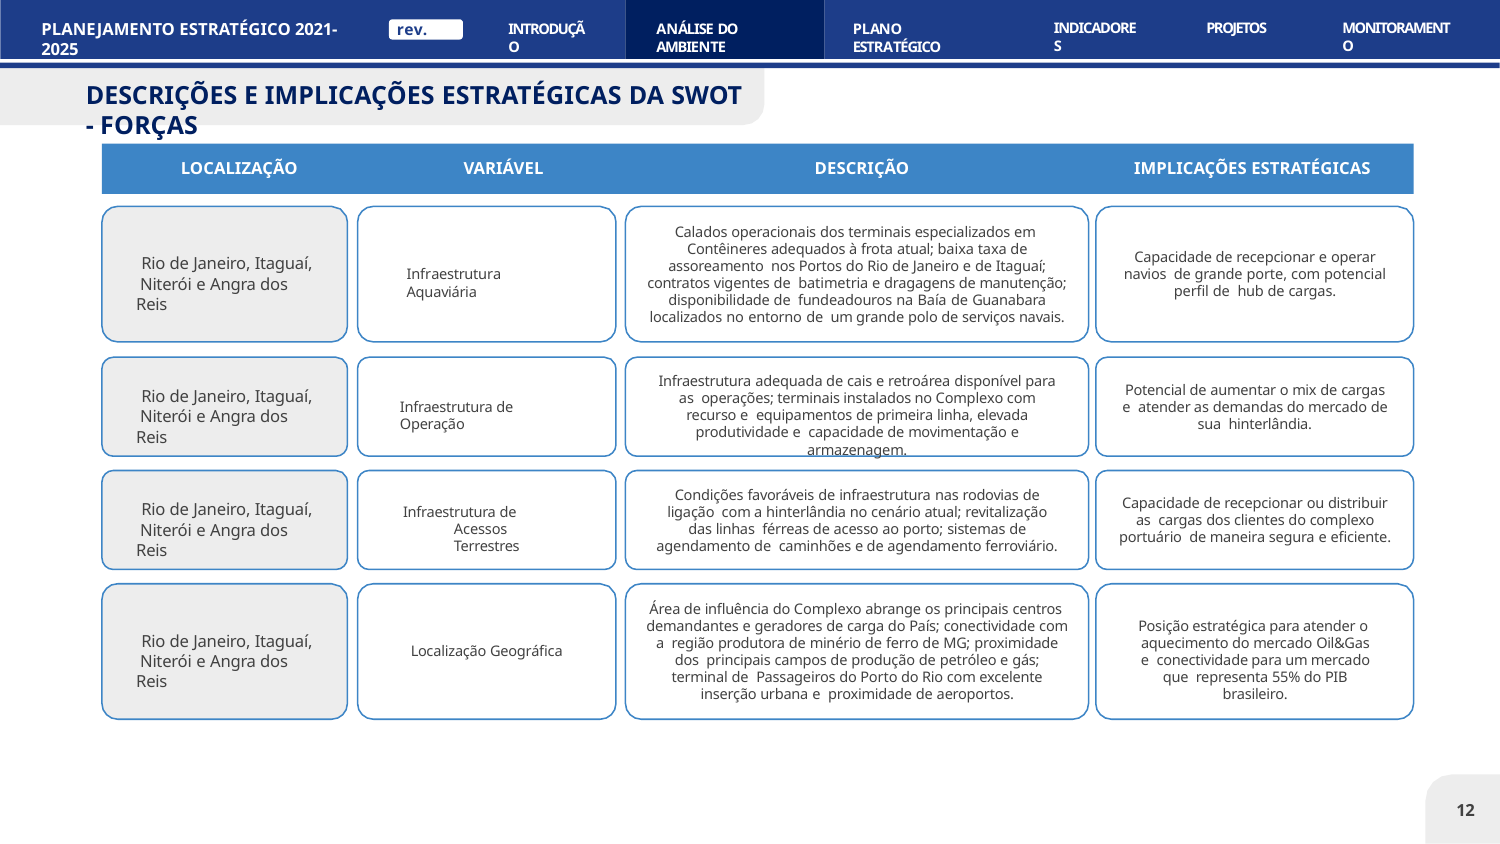

PLANEJAMENTO ESTRATÉGICO 2021-2025
INDICADORES
PROJETOS
MONITORAMENTO
rev. 2022
INTRODUÇÃO
ANÁLISE DO AMBIENTE
PLANO ESTRATÉGICO
DESCRIÇÕES E IMPLICAÇÕES ESTRATÉGICAS DA SWOT - FORÇAS
LOCALIZAÇÃO	VARIÁVEL	DESCRIÇÃO	IMPLICAÇÕES ESTRATÉGICAS
Calados operacionais dos terminais especializados em Contêineres adequados à frota atual; baixa taxa de assoreamento nos Portos do Rio de Janeiro e de Itaguaí; contratos vigentes de batimetria e dragagens de manutenção; disponibilidade de fundeadouros na Baía de Guanabara localizados no entorno de um grande polo de serviços navais.
Capacidade de recepcionar e operar navios de grande porte, com potencial perﬁl de hub de cargas.
Rio de Janeiro, Itaguaí, Niterói e Angra dos Reis
Infraestrutura Aquaviária
Infraestrutura adequada de cais e retroárea disponível para as operações; terminais instalados no Complexo com recurso e equipamentos de primeira linha, elevada produtividade e capacidade de movimentação e armazenagem.
Potencial de aumentar o mix de cargas e atender as demandas do mercado de sua hinterlândia.
Rio de Janeiro, Itaguaí, Niterói e Angra dos Reis
Infraestrutura de Operação
Condições favoráveis de infraestrutura nas rodovias de ligação com a hinterlândia no cenário atual; revitalização das linhas férreas de acesso ao porto; sistemas de agendamento de caminhões e de agendamento ferroviário.
Capacidade de recepcionar ou distribuir as cargas dos clientes do complexo portuário de maneira segura e eﬁciente.
Rio de Janeiro, Itaguaí, Niterói e Angra dos Reis
Infraestrutura de Acessos Terrestres
Área de inﬂuência do Complexo abrange os principais centros demandantes e geradores de carga do País; conectividade com a região produtora de minério de ferro de MG; proximidade dos principais campos de produção de petróleo e gás; terminal de Passageiros do Porto do Rio com excelente inserção urbana e proximidade de aeroportos.
Posição estratégica para atender o aquecimento do mercado Oil&Gas e conectividade para um mercado que representa 55% do PIB brasileiro.
Rio de Janeiro, Itaguaí, Niterói e Angra dos Reis
Localização Geográﬁca